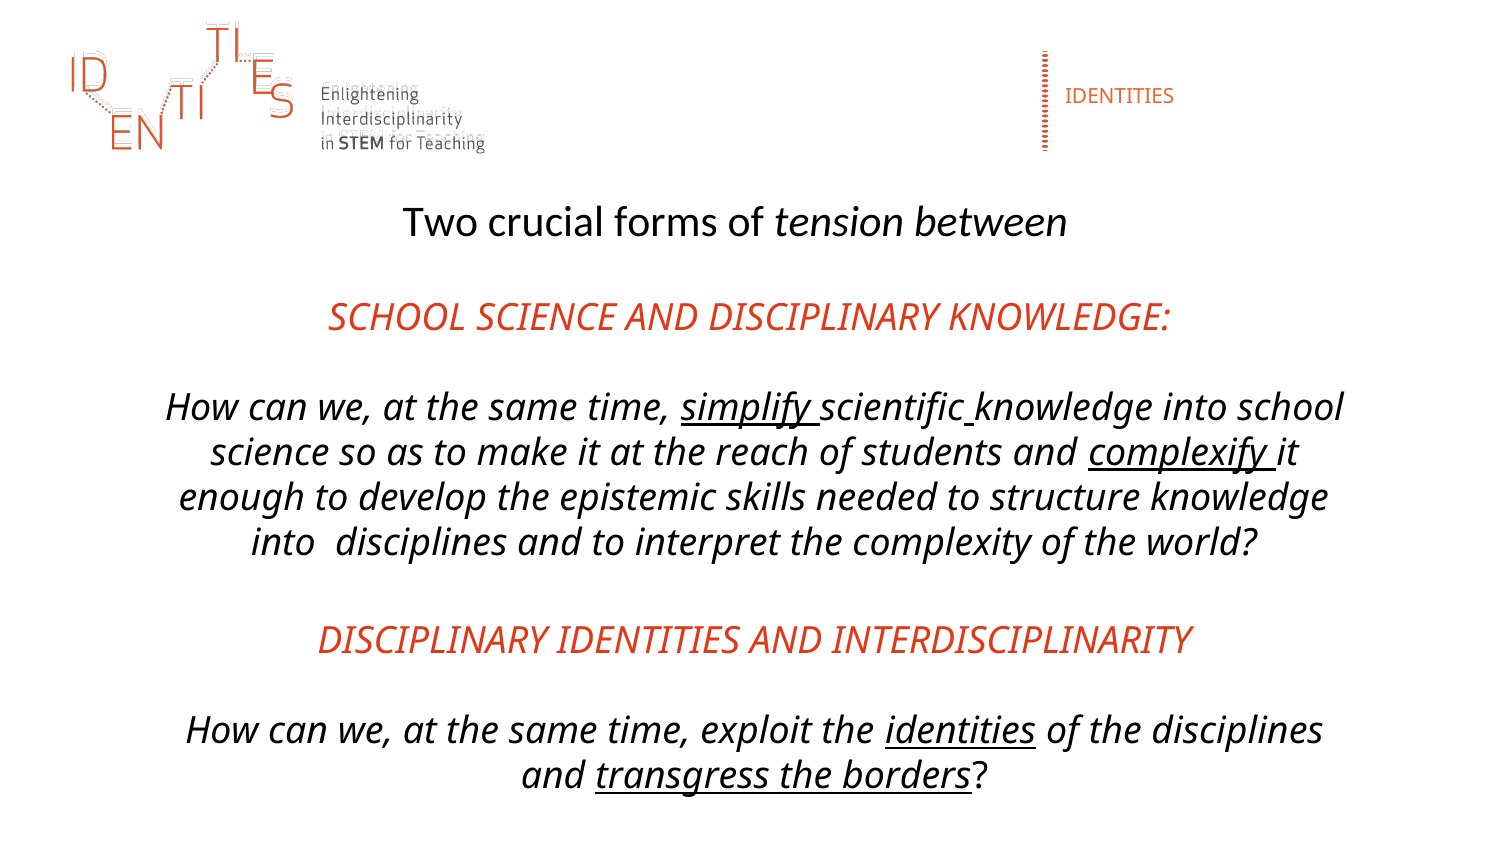

IDENTITIES
Two crucial forms of tension between
SCHOOL SCIENCE AND DISCIPLINARY KNOWLEDGE:
How can we, at the same time, simplify scientific knowledge into school science so as to make it at the reach of students and complexify it enough to develop the epistemic skills needed to structure knowledge into disciplines and to interpret the complexity of the world?
DISCIPLINARY IDENTITIES AND INTERDISCIPLINARITY
How can we, at the same time, exploit the identities of the disciplines and transgress the borders?